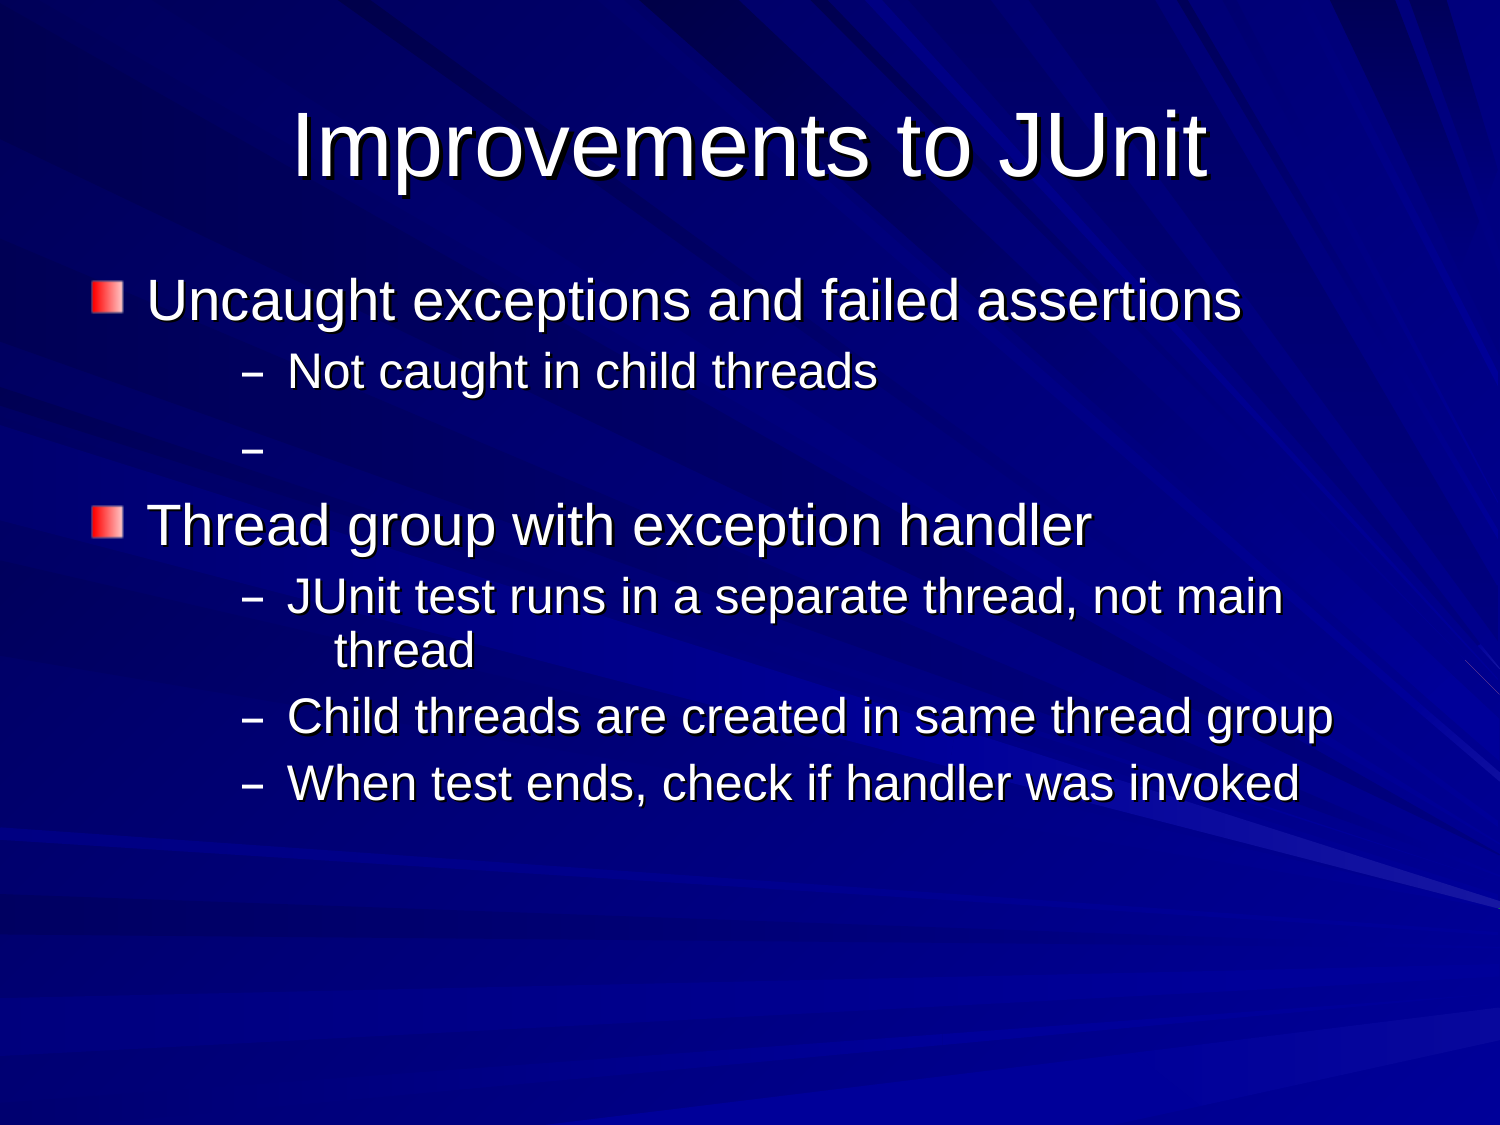

# Improvements to JUnit
Uncaught exceptions and failed assertions
Not caught in child threads
Thread group with exception handler
JUnit test runs in a separate thread, not main thread
Child threads are created in same thread group
When test ends, check if handler was invoked